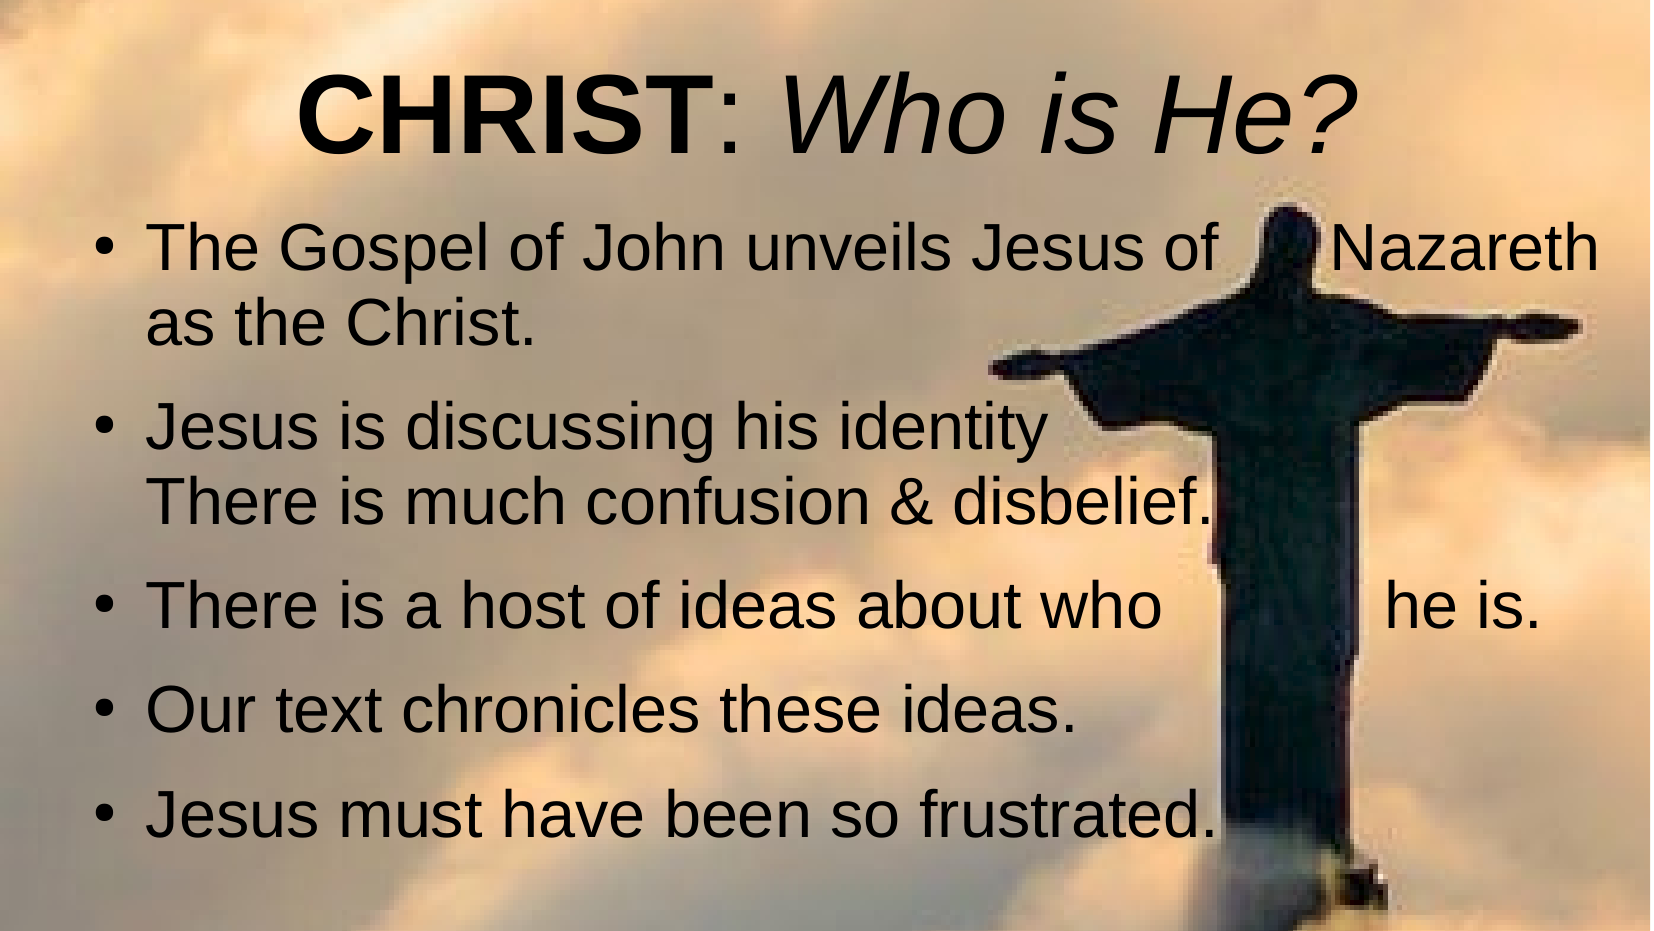

# CHRIST: Who is He?
The Gospel of John unveils Jesus of Nazareth as the Christ.
Jesus is discussing his identity There is much confusion & disbelief.
There is a host of ideas about who he is.
Our text chronicles these ideas.
Jesus must have been so frustrated.